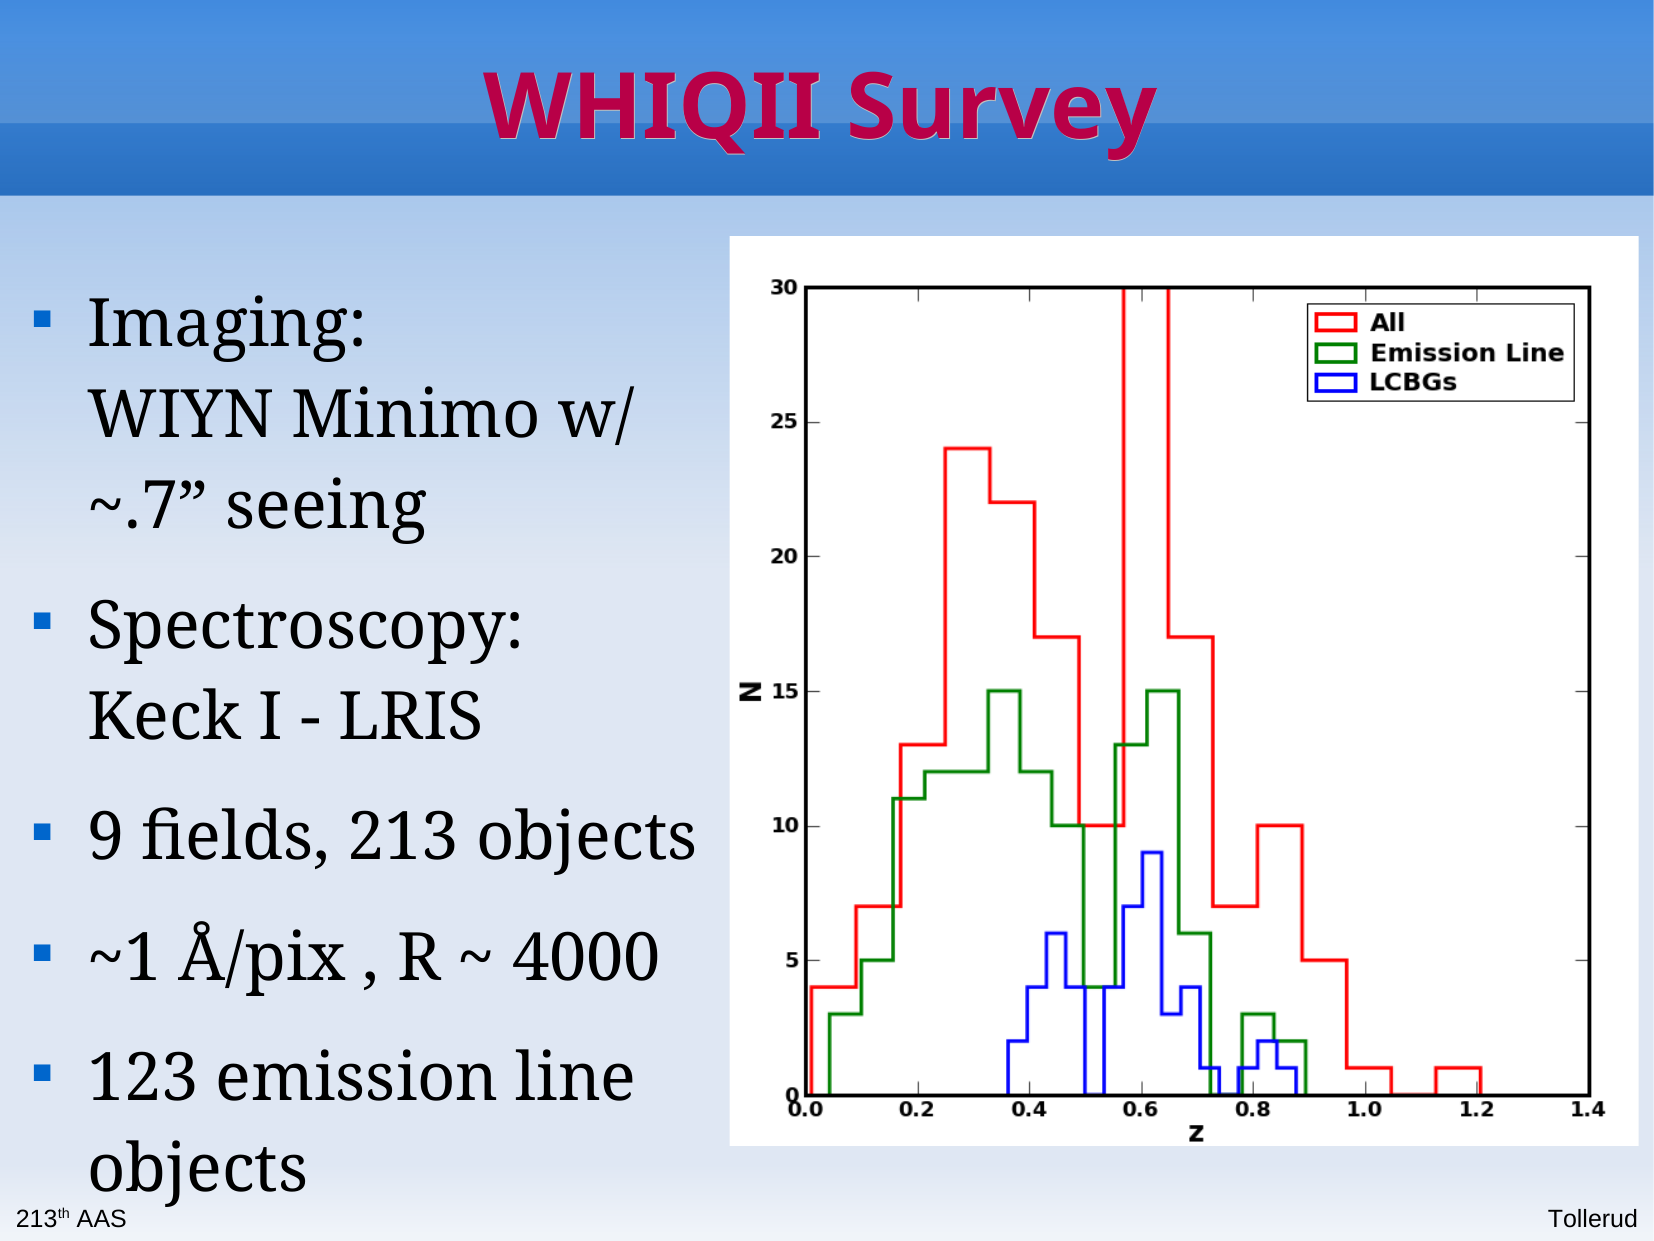

# WHIQII Survey
Imaging: WIYN Minimo w/ ~.7” seeing
Spectroscopy: Keck I - LRIS
9 fields, 213 objects
~1 Å/pix , R ~ 4000
123 emission line objects
48 LCBGs